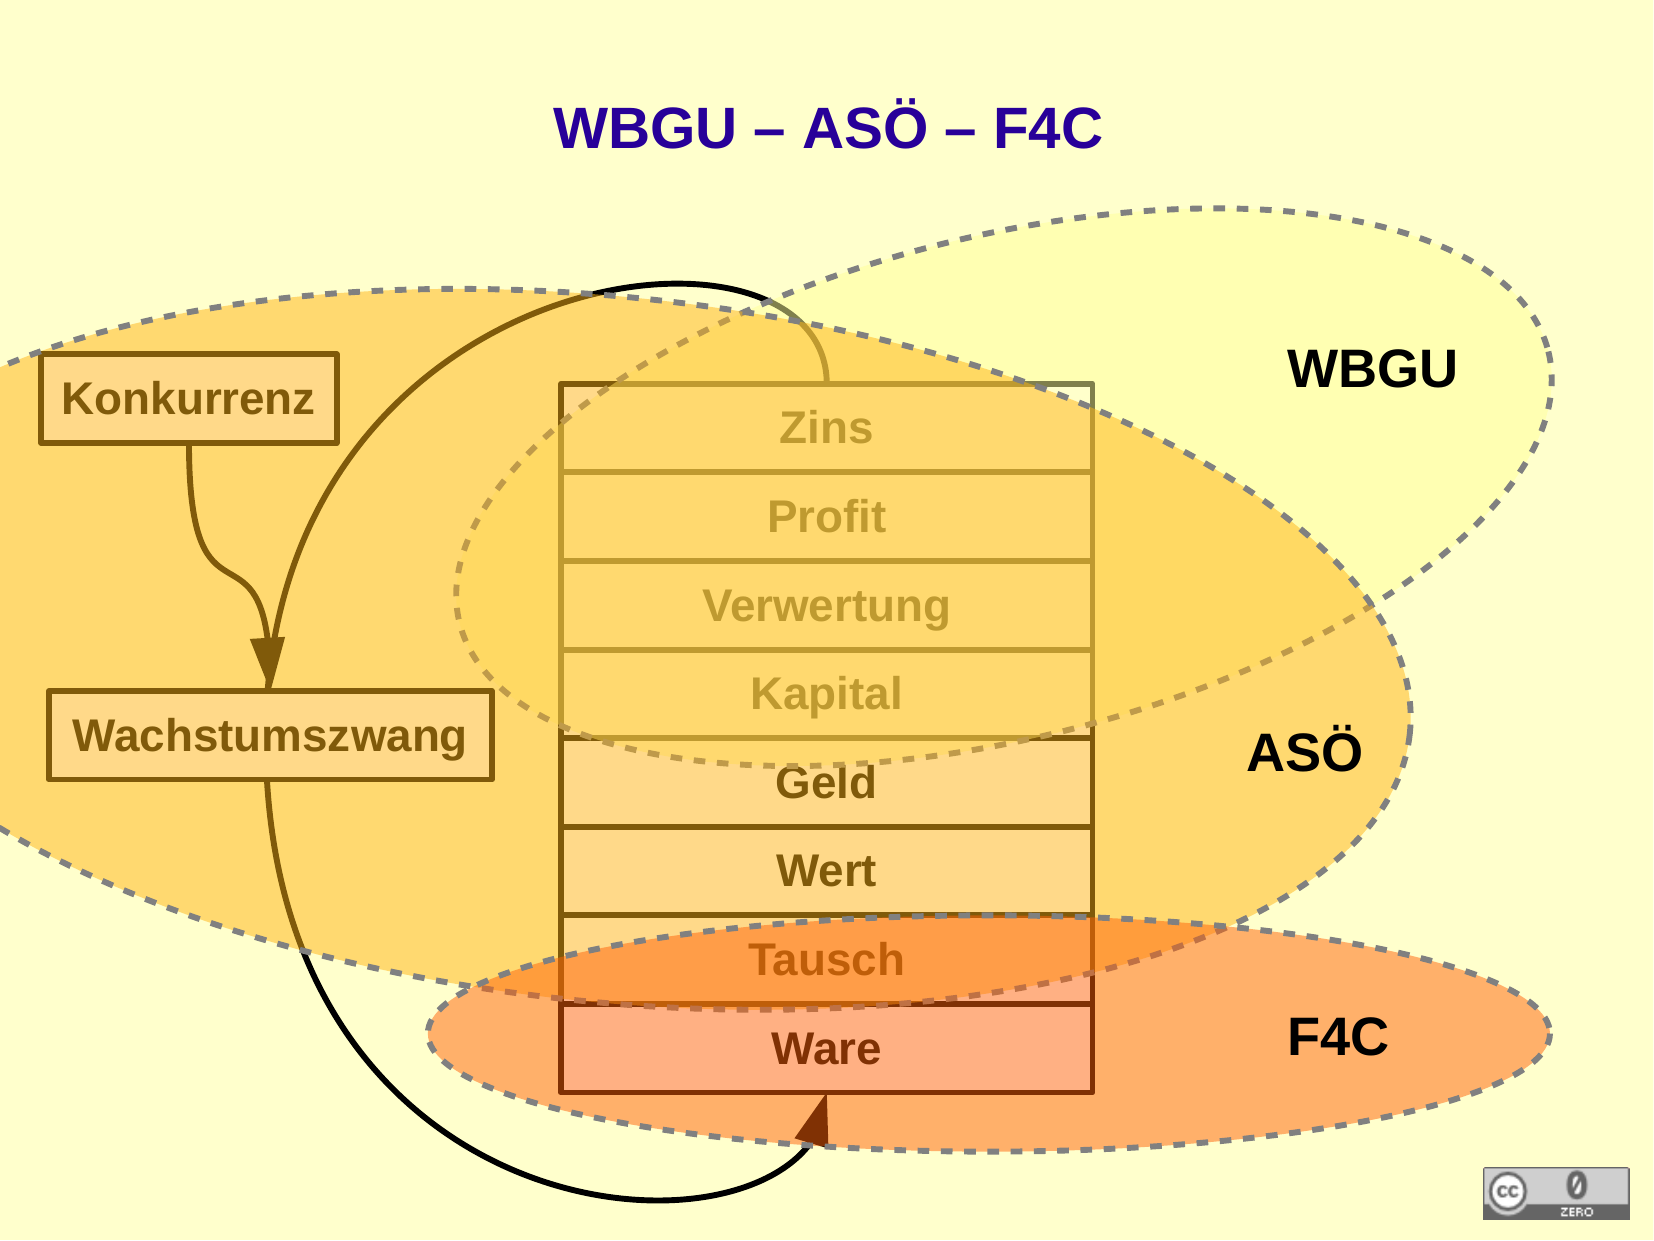

# WBGU – ASÖ – F4C
WBGU
Konkurrenz
Zins
Profit
Verwertung
Kapital
Wachstumszwang
ASÖ
Geld
Wert
Tausch
F4C
Ware